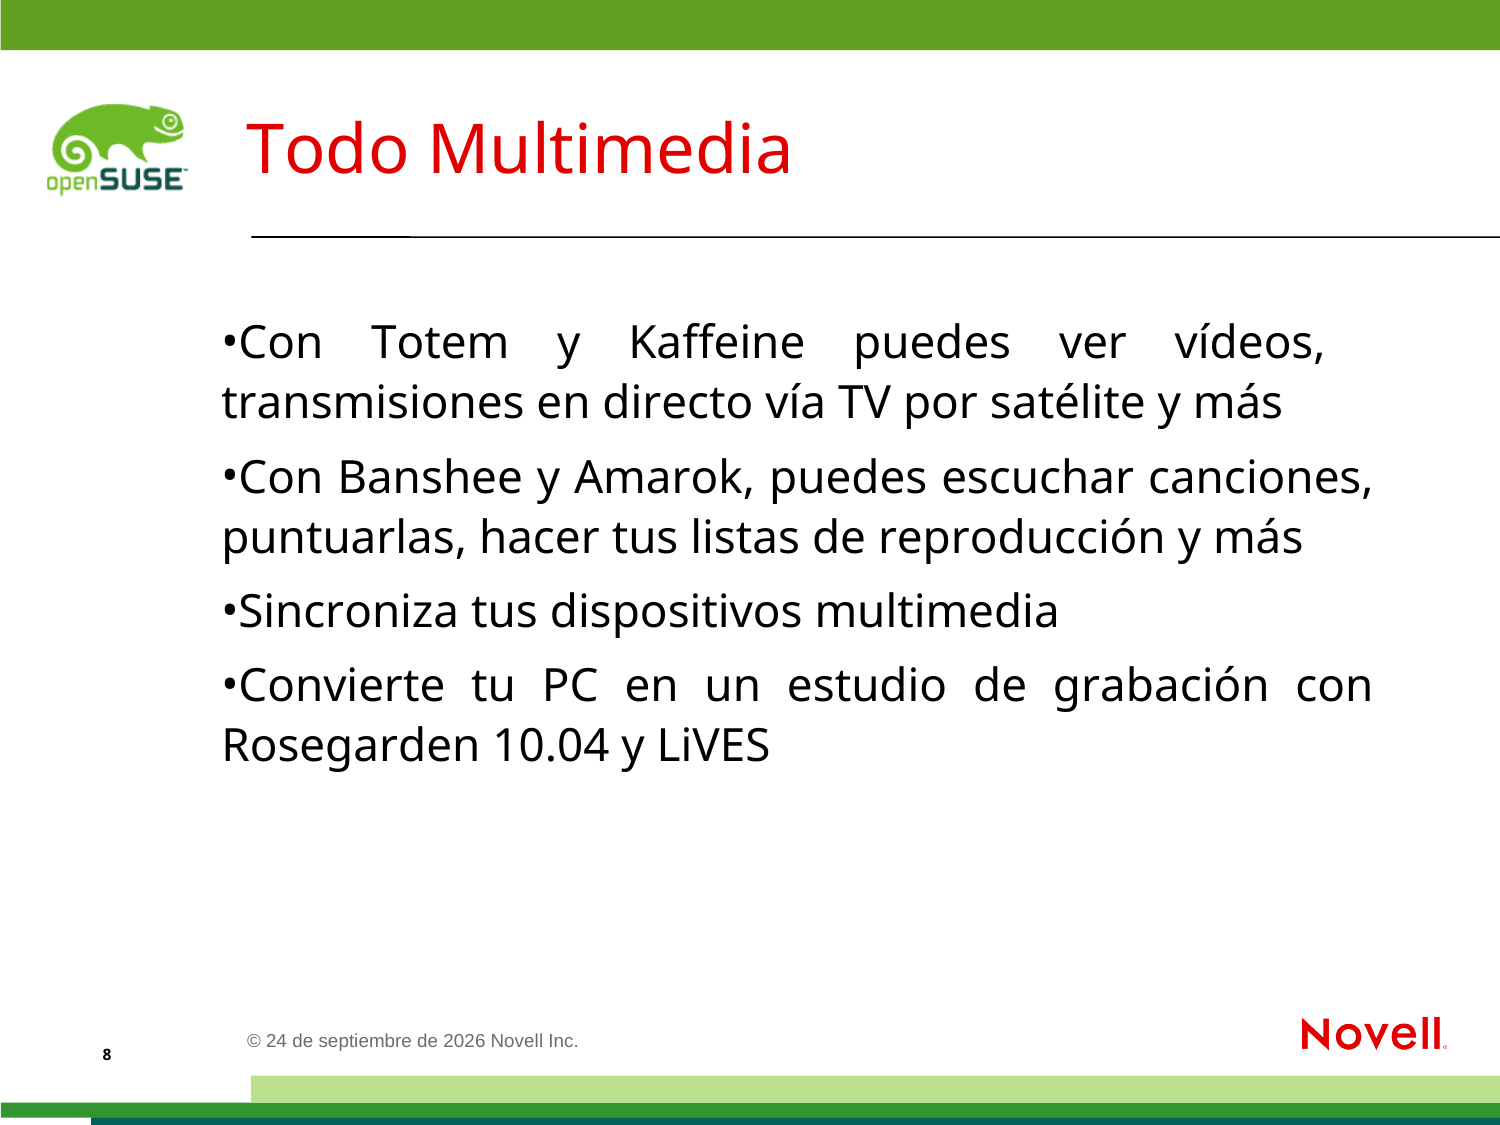

# Todo Multimedia
Con Totem y Kaffeine puedes ver vídeos, transmisiones en directo vía TV por satélite y más
Con Banshee y Amarok, puedes escuchar canciones, puntuarlas, hacer tus listas de reproducción y más
Sincroniza tus dispositivos multimedia
Convierte tu PC en un estudio de grabación con Rosegarden 10.04 y LiVES